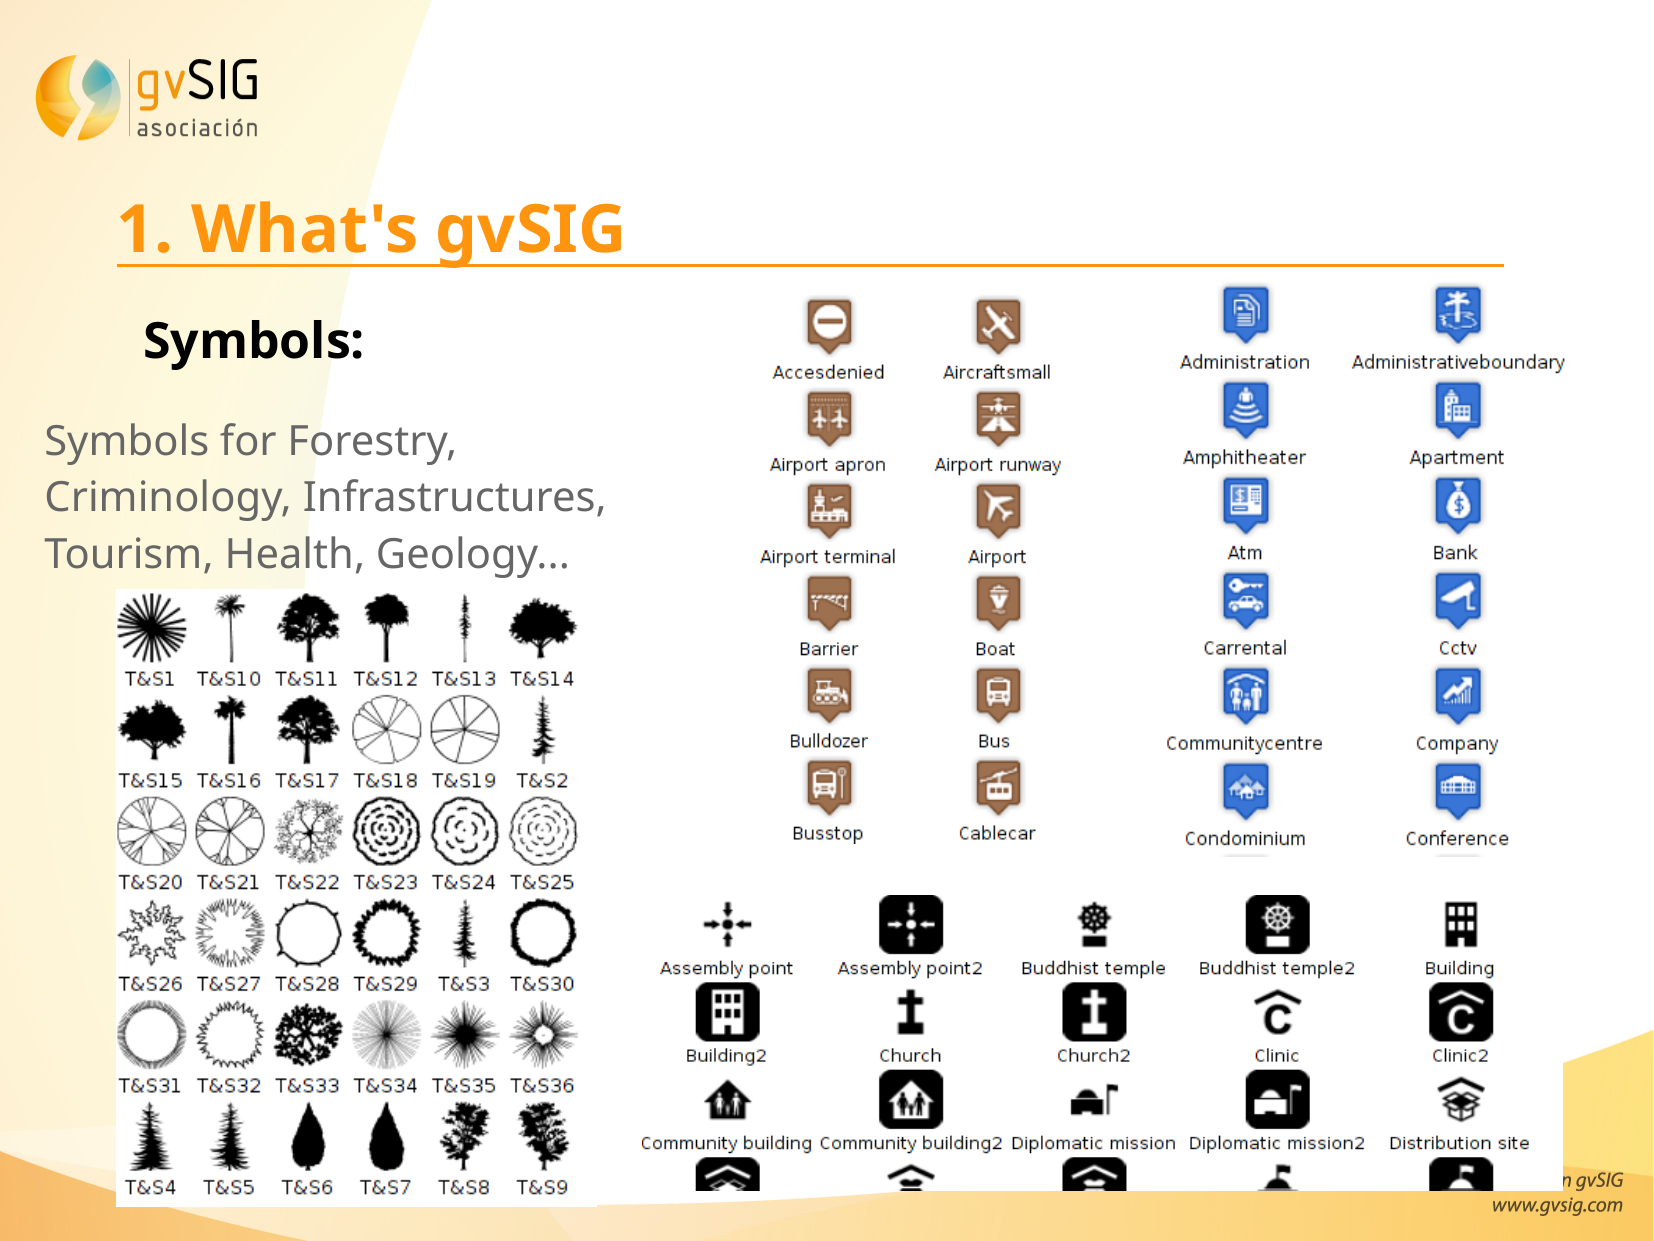

# 1. What's gvSIG
Symbols:
Symbols for Forestry, Criminology, Infrastructures, Tourism, Health, Geology...